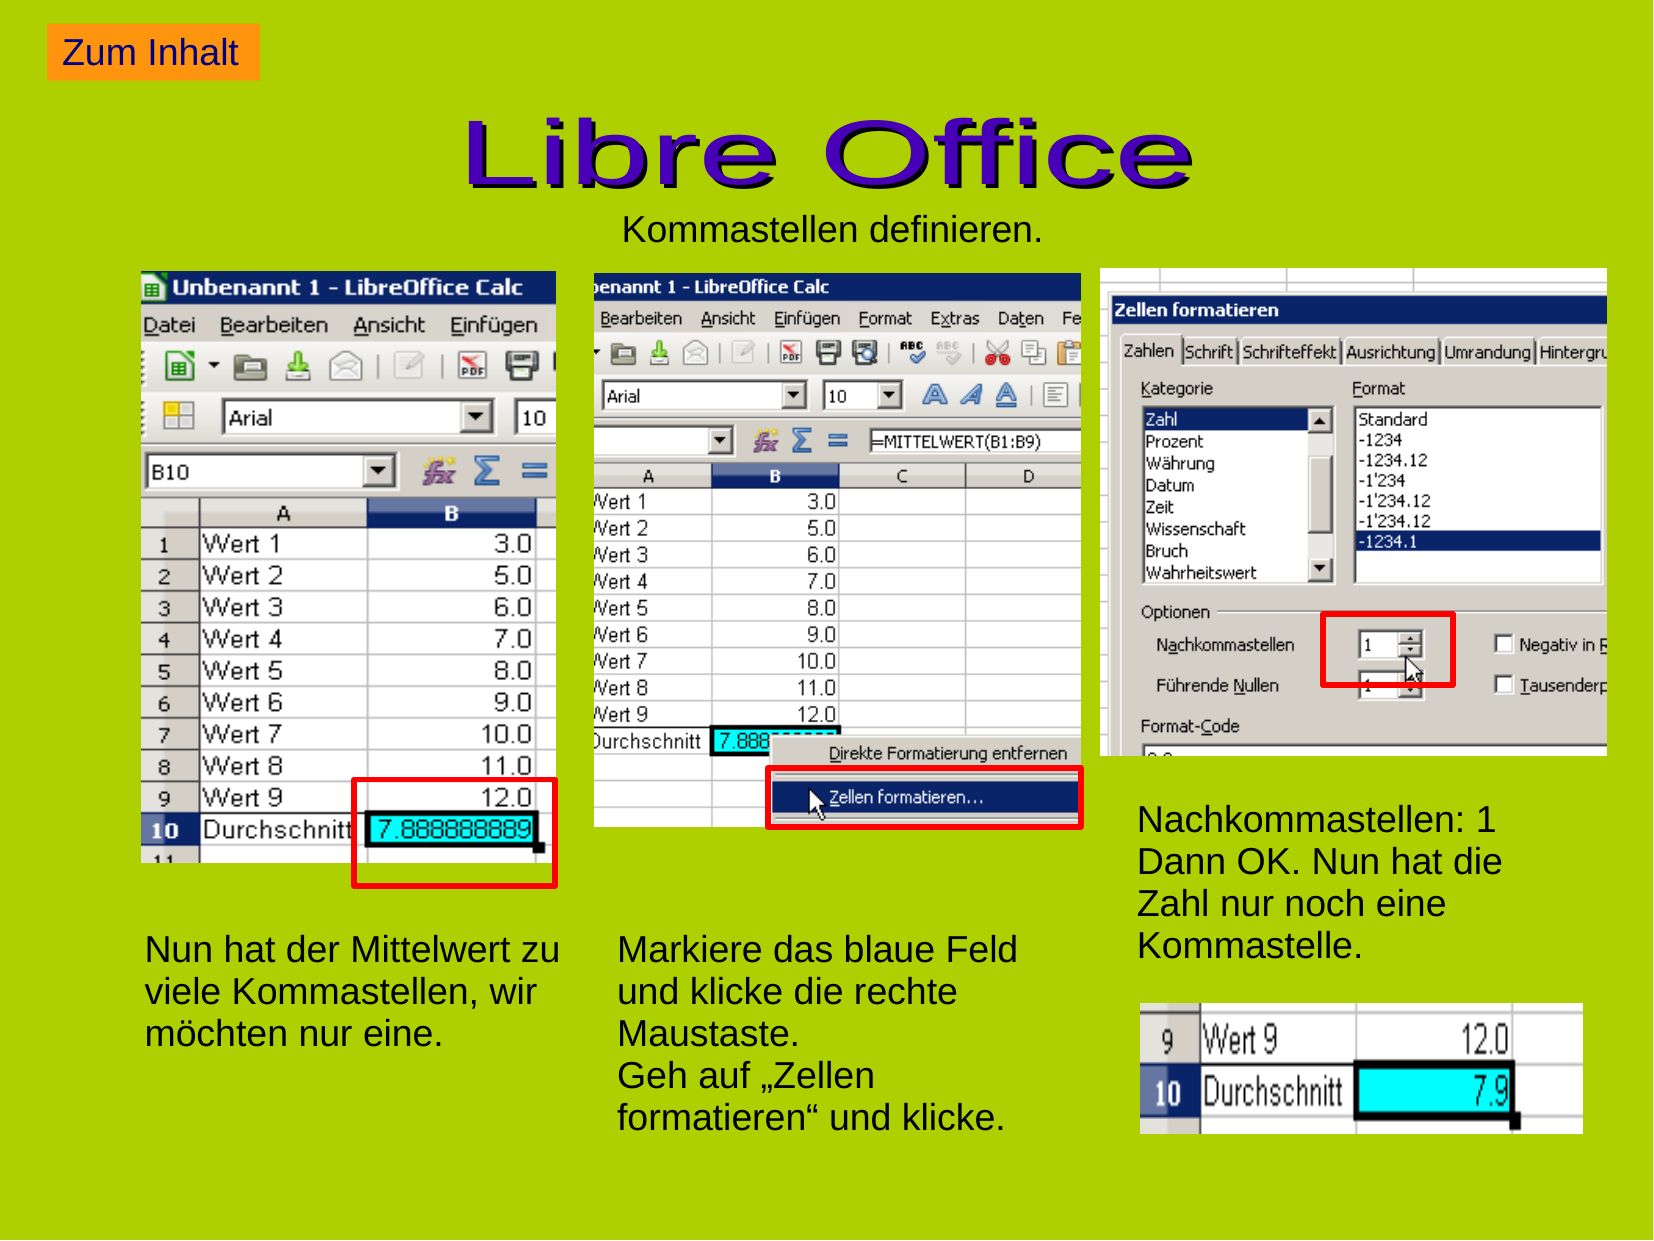

Zum Inhalt
# Libre Office
Kommastellen definieren.
Nachkommastellen: 1
Dann OK. Nun hat die Zahl nur noch eine Kommastelle.
Nun hat der Mittelwert zu viele Kommastellen, wir möchten nur eine.
Markiere das blaue Feld und klicke die rechte Maustaste.
Geh auf „Zellen formatieren“ und klicke.